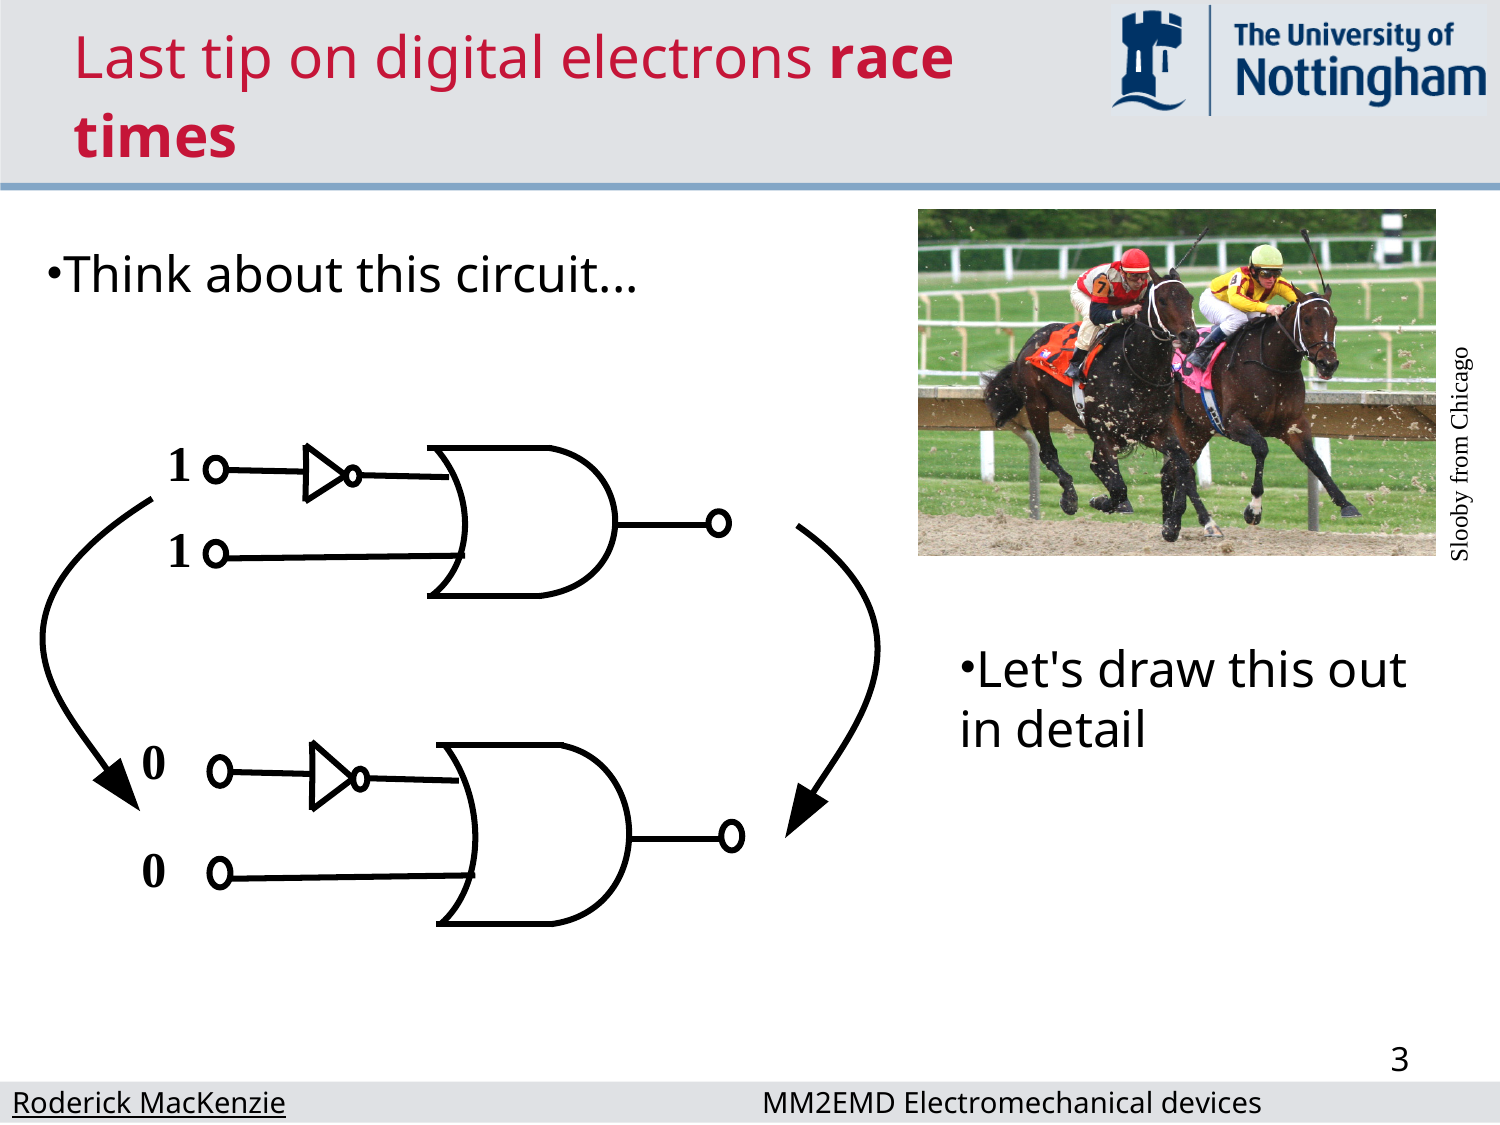

# Last tip on digital electrons race times
Think about this circuit...
Slooby from Chicago
1
1
Let's draw this out in detail
0
0